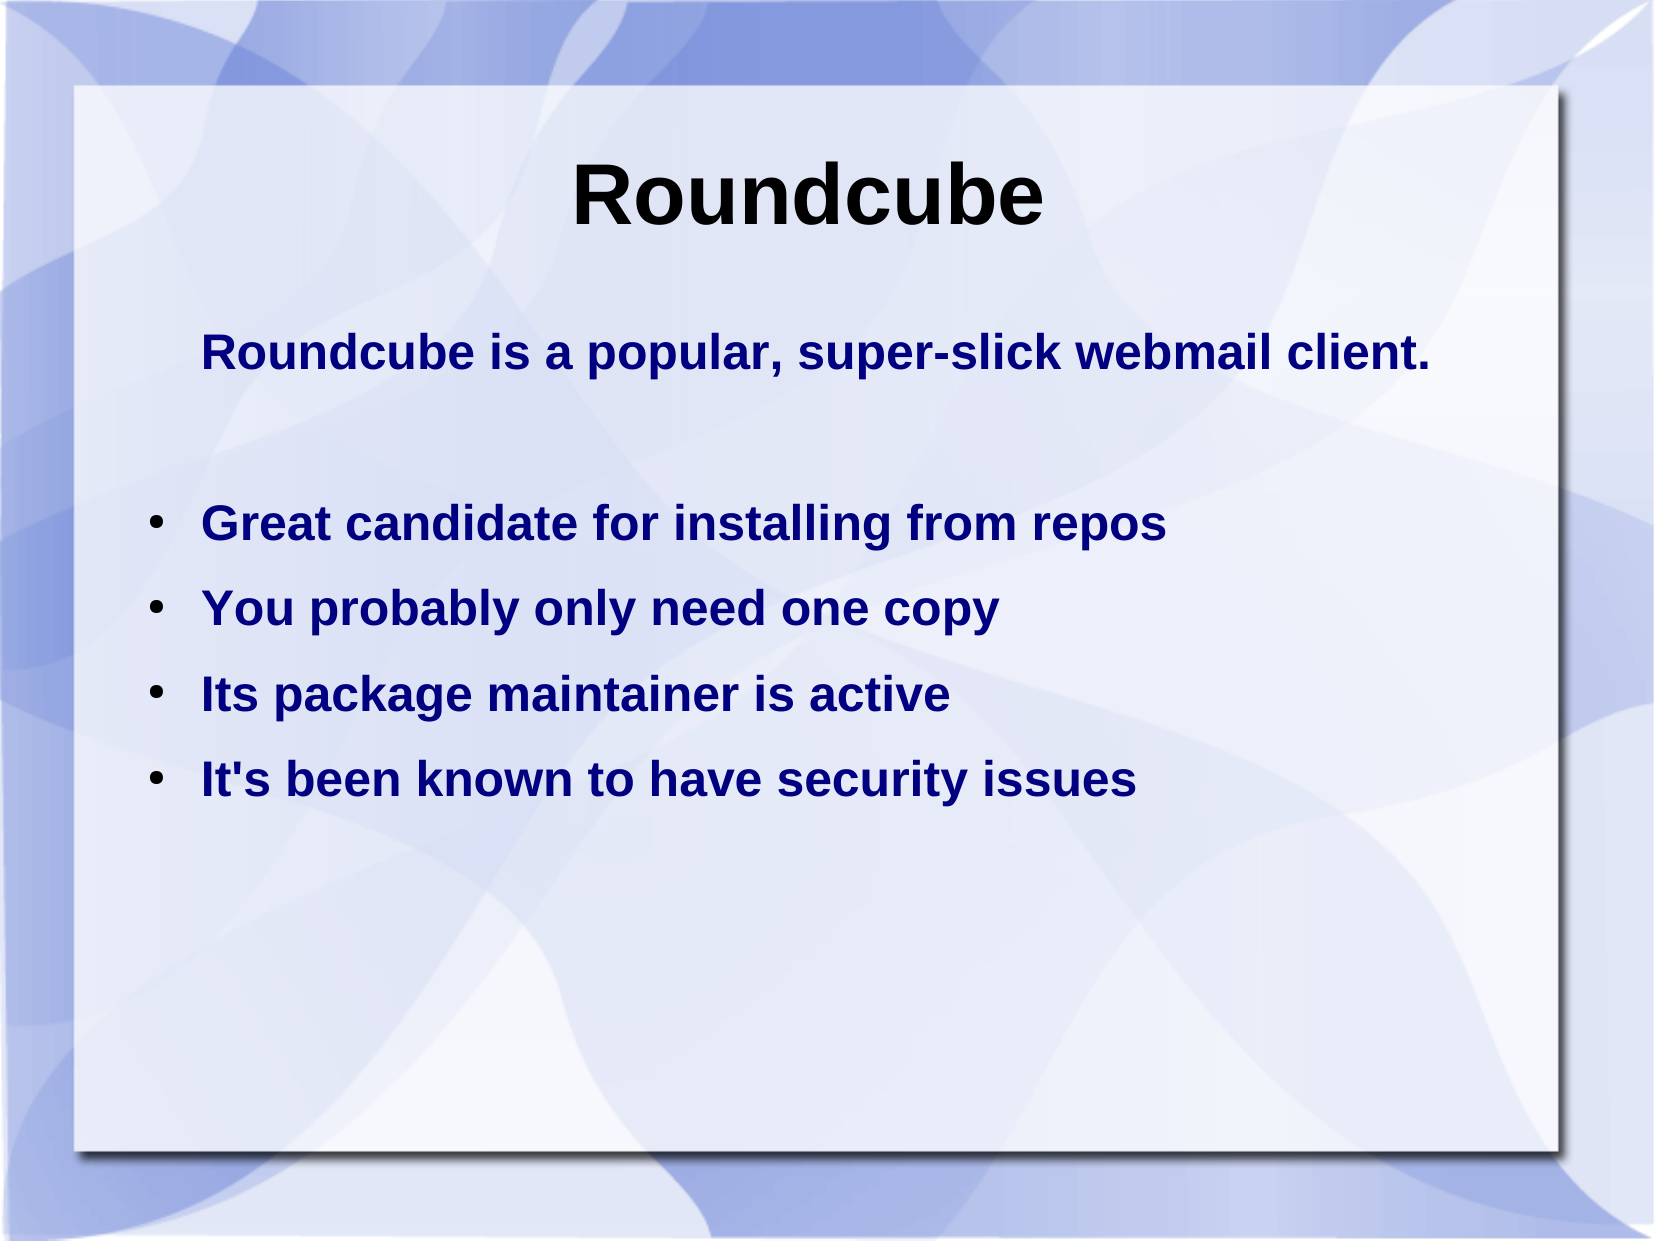

# Roundcube
Roundcube is a popular, super-slick webmail client.
Great candidate for installing from repos
You probably only need one copy
Its package maintainer is active
It's been known to have security issues